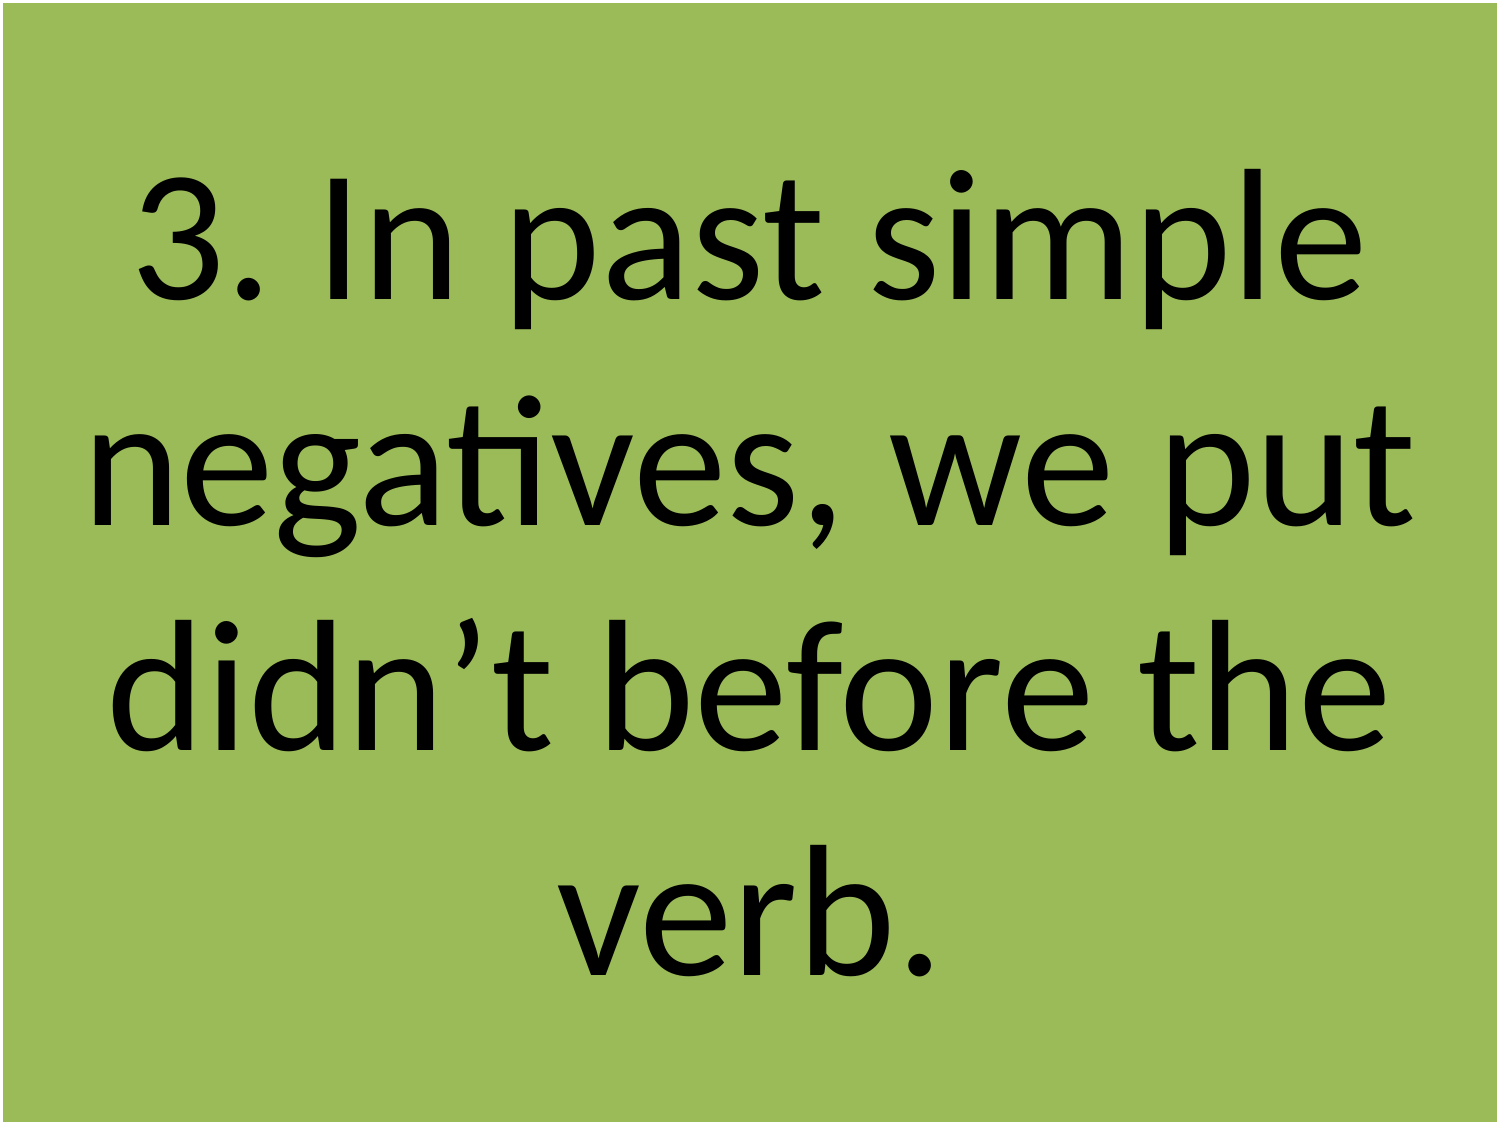

# 3. In past simple negatives, we put didn’t before the verb.